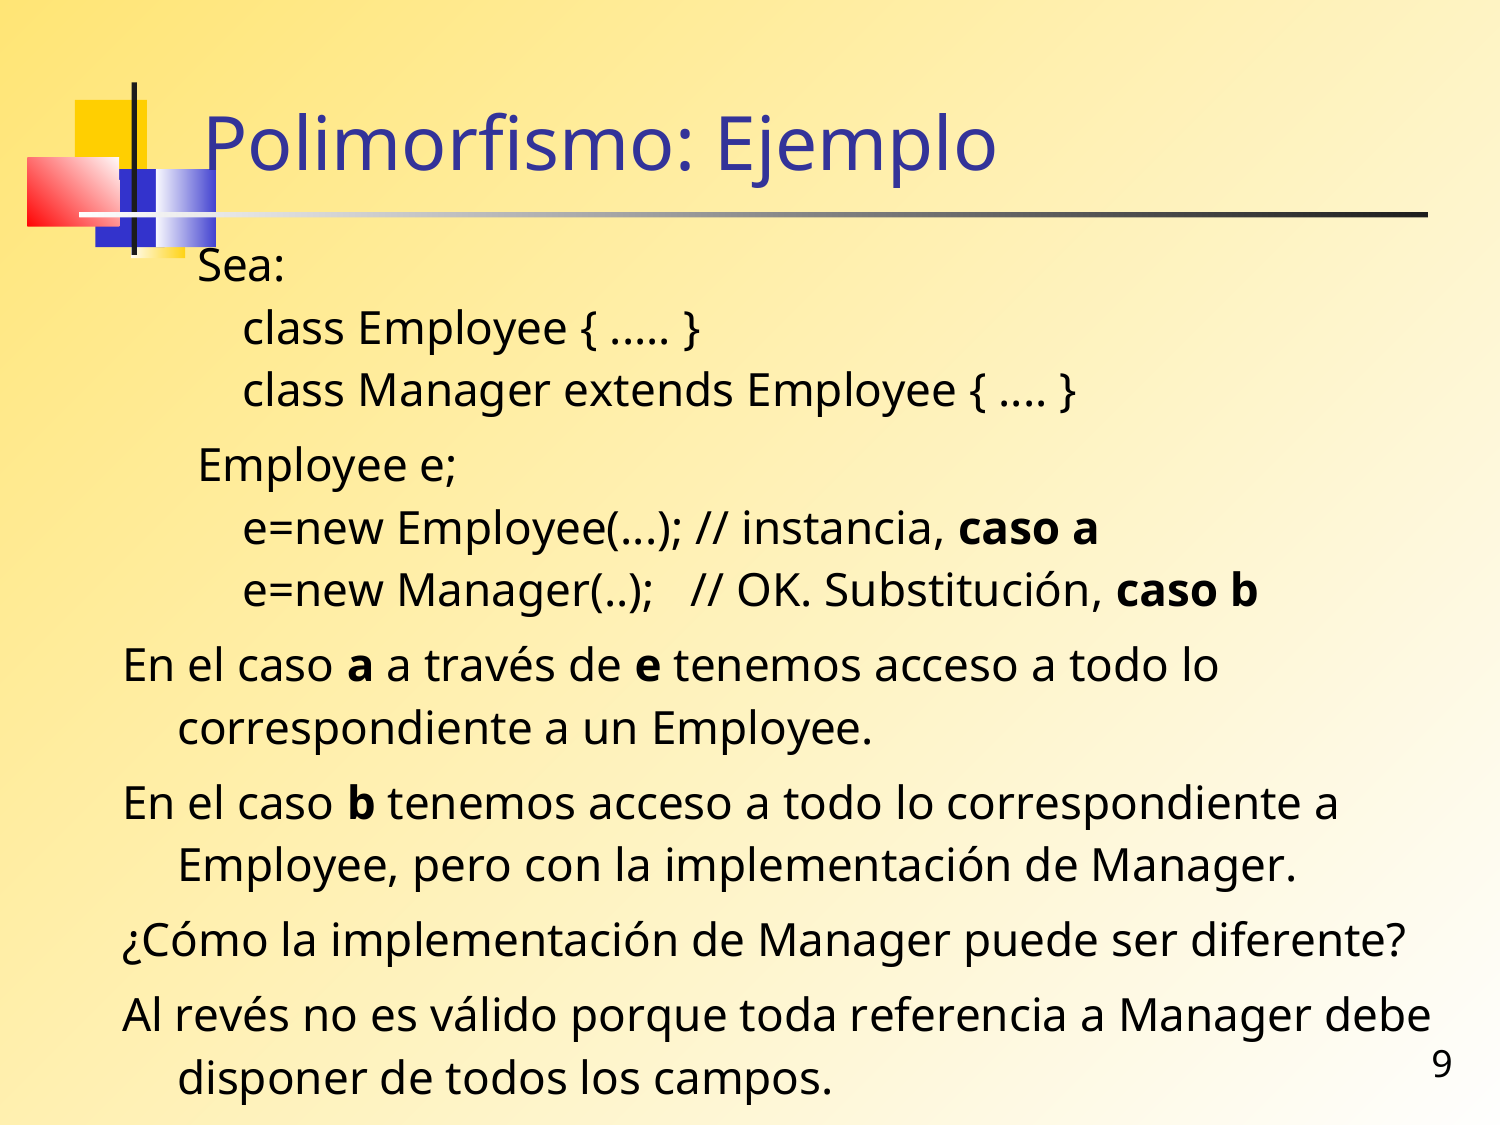

# Polimorfismo: Ejemplo
Sea:
class Employee { ..... }
class Manager extends Employee { .... }
Employee e;
e=new Employee(...); // instancia, caso a
e=new Manager(..); // OK. Substitución, caso b
En el caso a a través de e tenemos acceso a todo lo correspondiente a un Employee.
En el caso b tenemos acceso a todo lo correspondiente a Employee, pero con la implementación de Manager.
¿Cómo la implementación de Manager puede ser diferente?
Al revés no es válido porque toda referencia a Manager debe disponer de todos los campos.